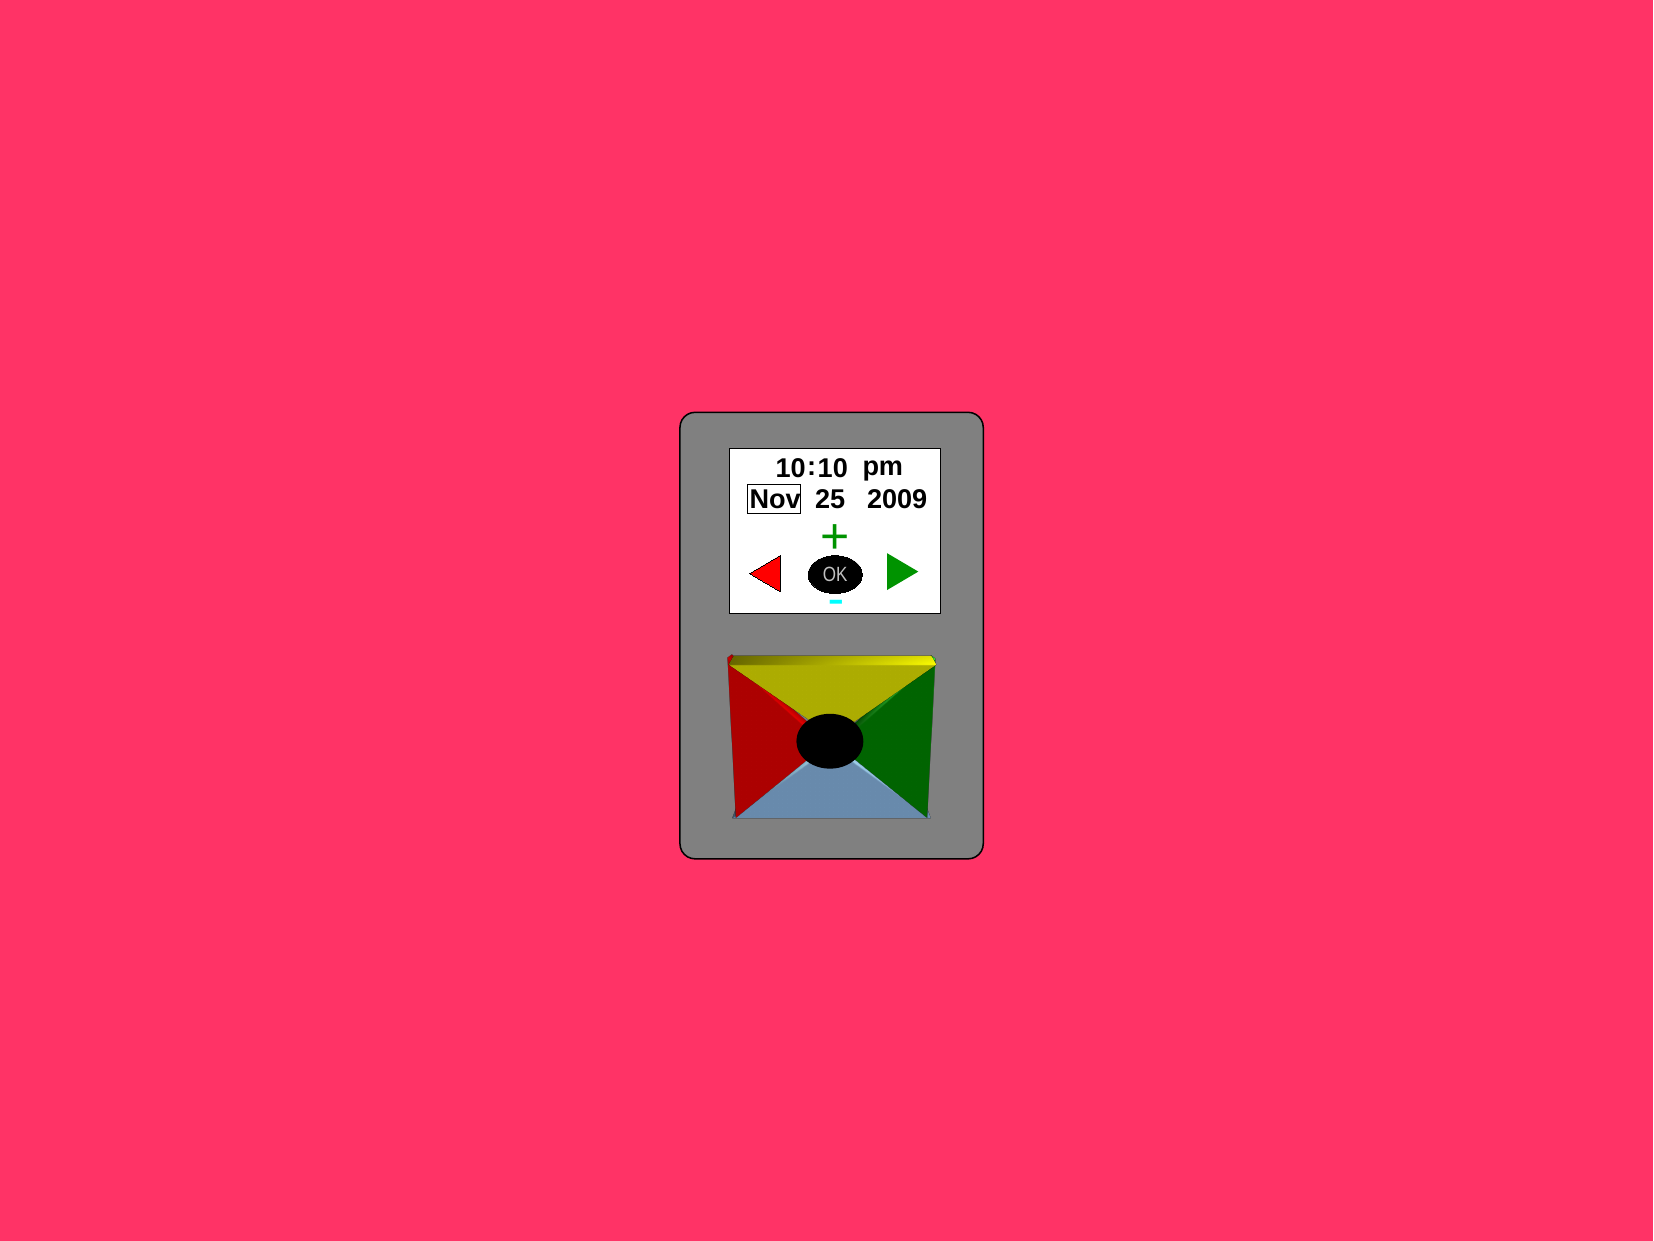

pm
:
10
10
Nov
25
2009
+
OK
-